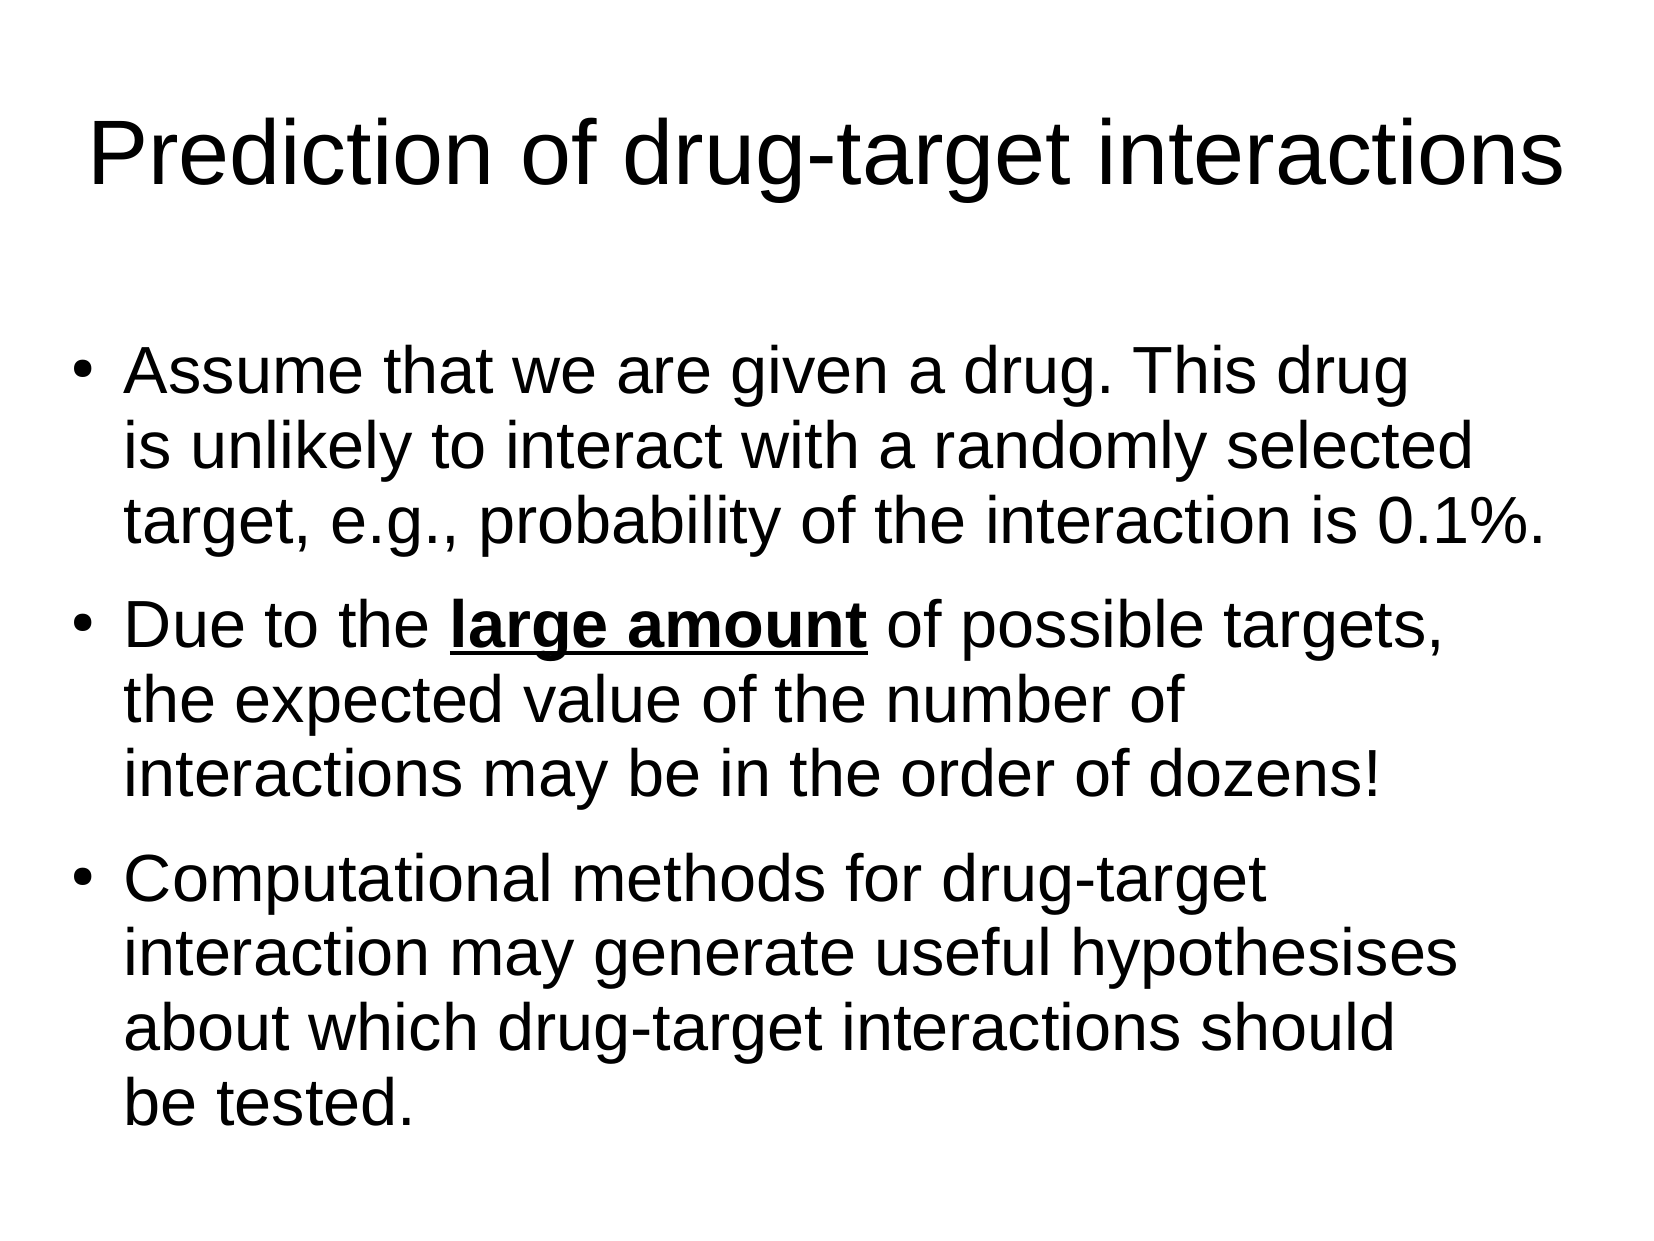

# Prediction of drug-target interactions
Assume that we are given a drug. This drug
is unlikely to interact with a randomly selected target, e.g., probability of the interaction is 0.1%.
Due to the large amount of possible targets,
the expected value of the number of
interactions may be in the order of dozens!
Computational methods for drug-target
interaction may generate useful hypothesises
about which drug-target interactions should
be tested.